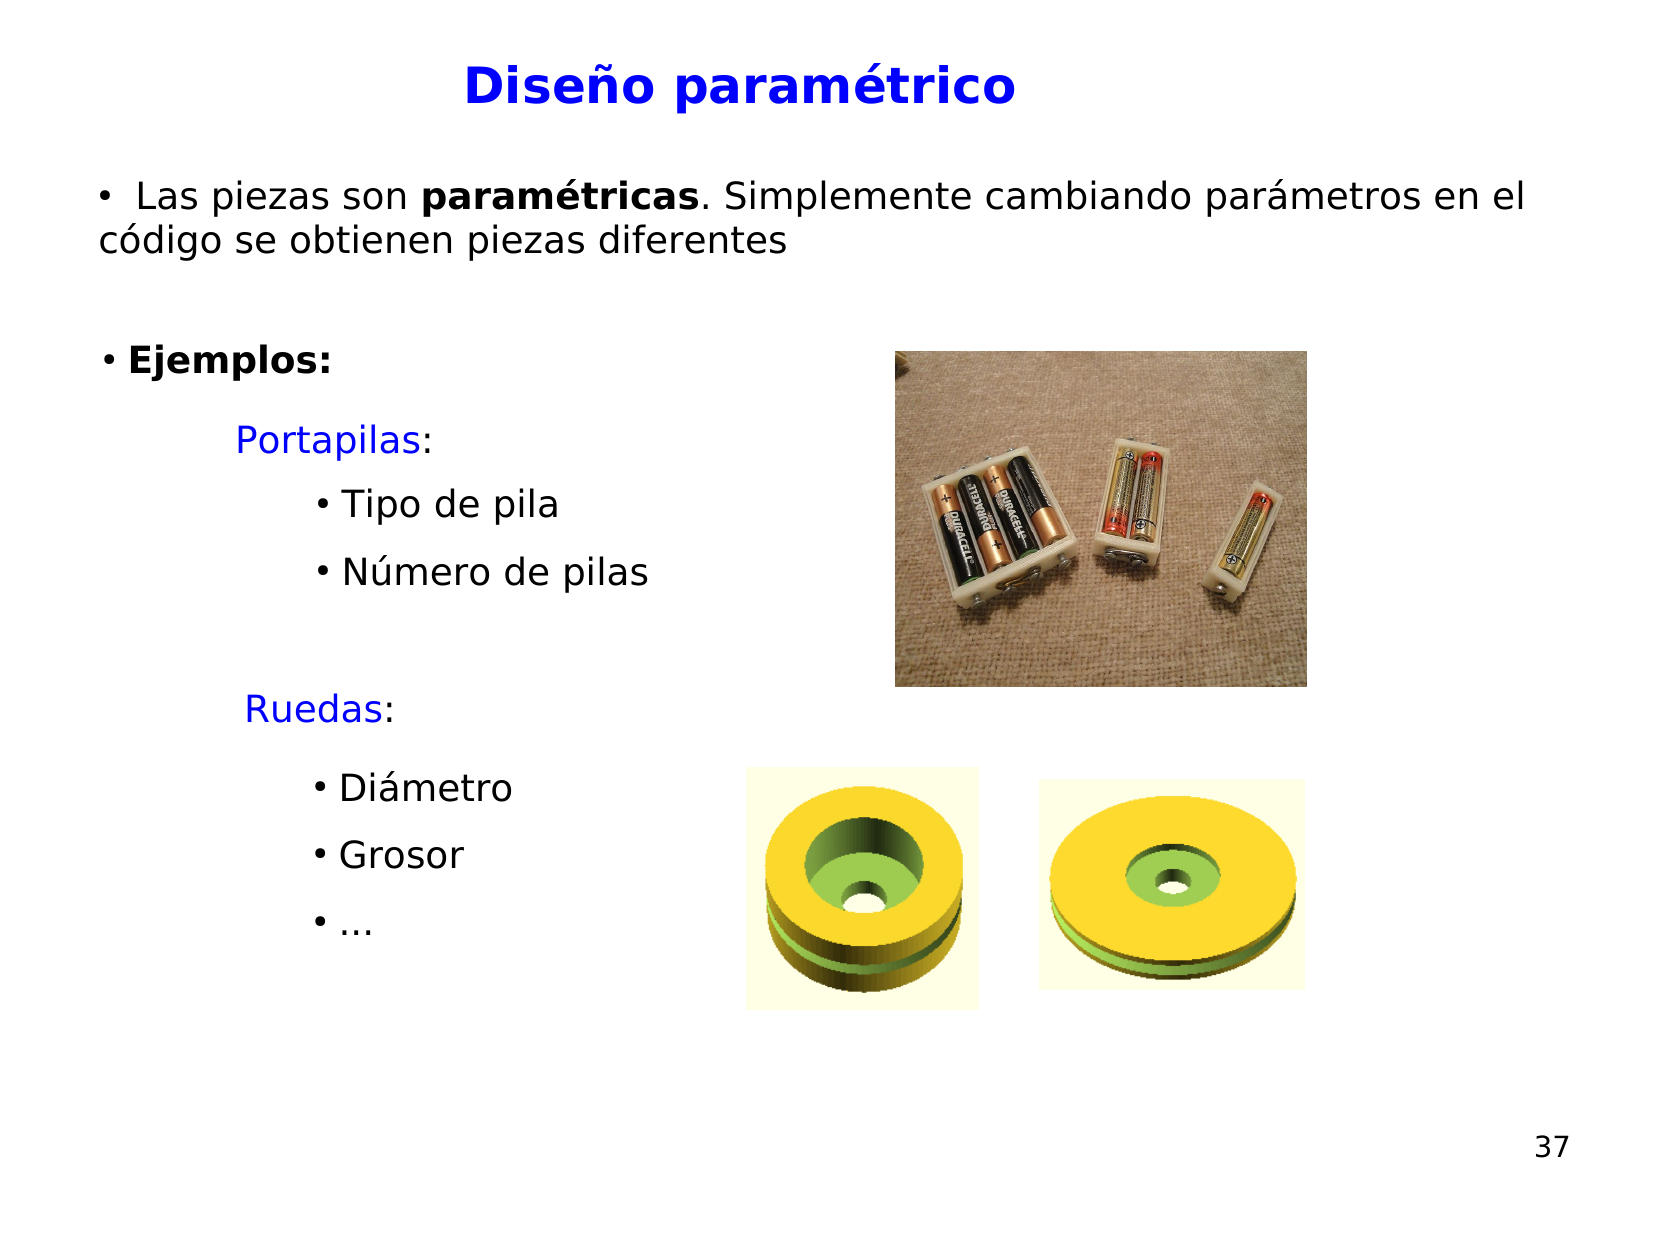

Diseño paramétrico
 Las piezas son paramétricas. Simplemente cambiando parámetros en el código se obtienen piezas diferentes
 Ejemplos:
Portapilas:
 Tipo de pila
 Número de pilas
Ruedas:
 Diámetro
 Grosor
 ...
37